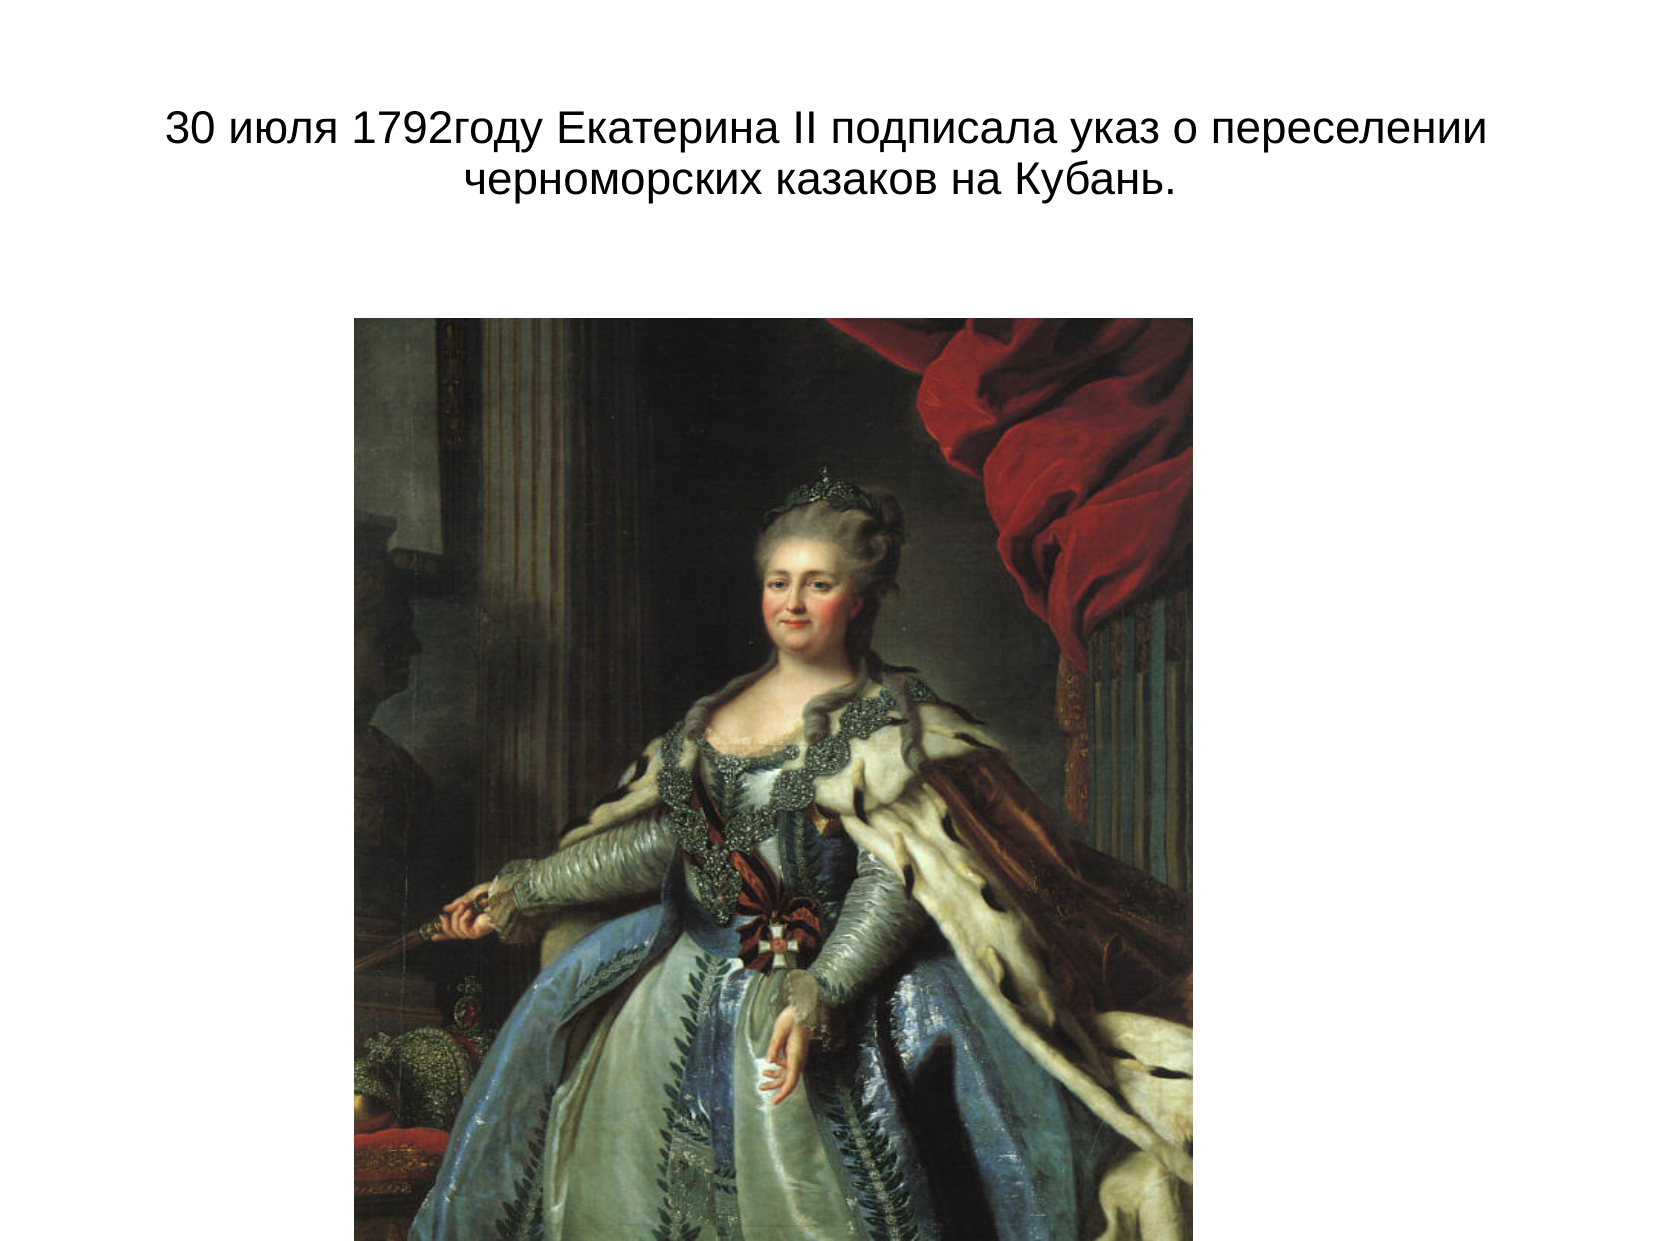

# 30 июля 1792году Екатерина II подписала указ о переселении черноморских казаков на Кубань.